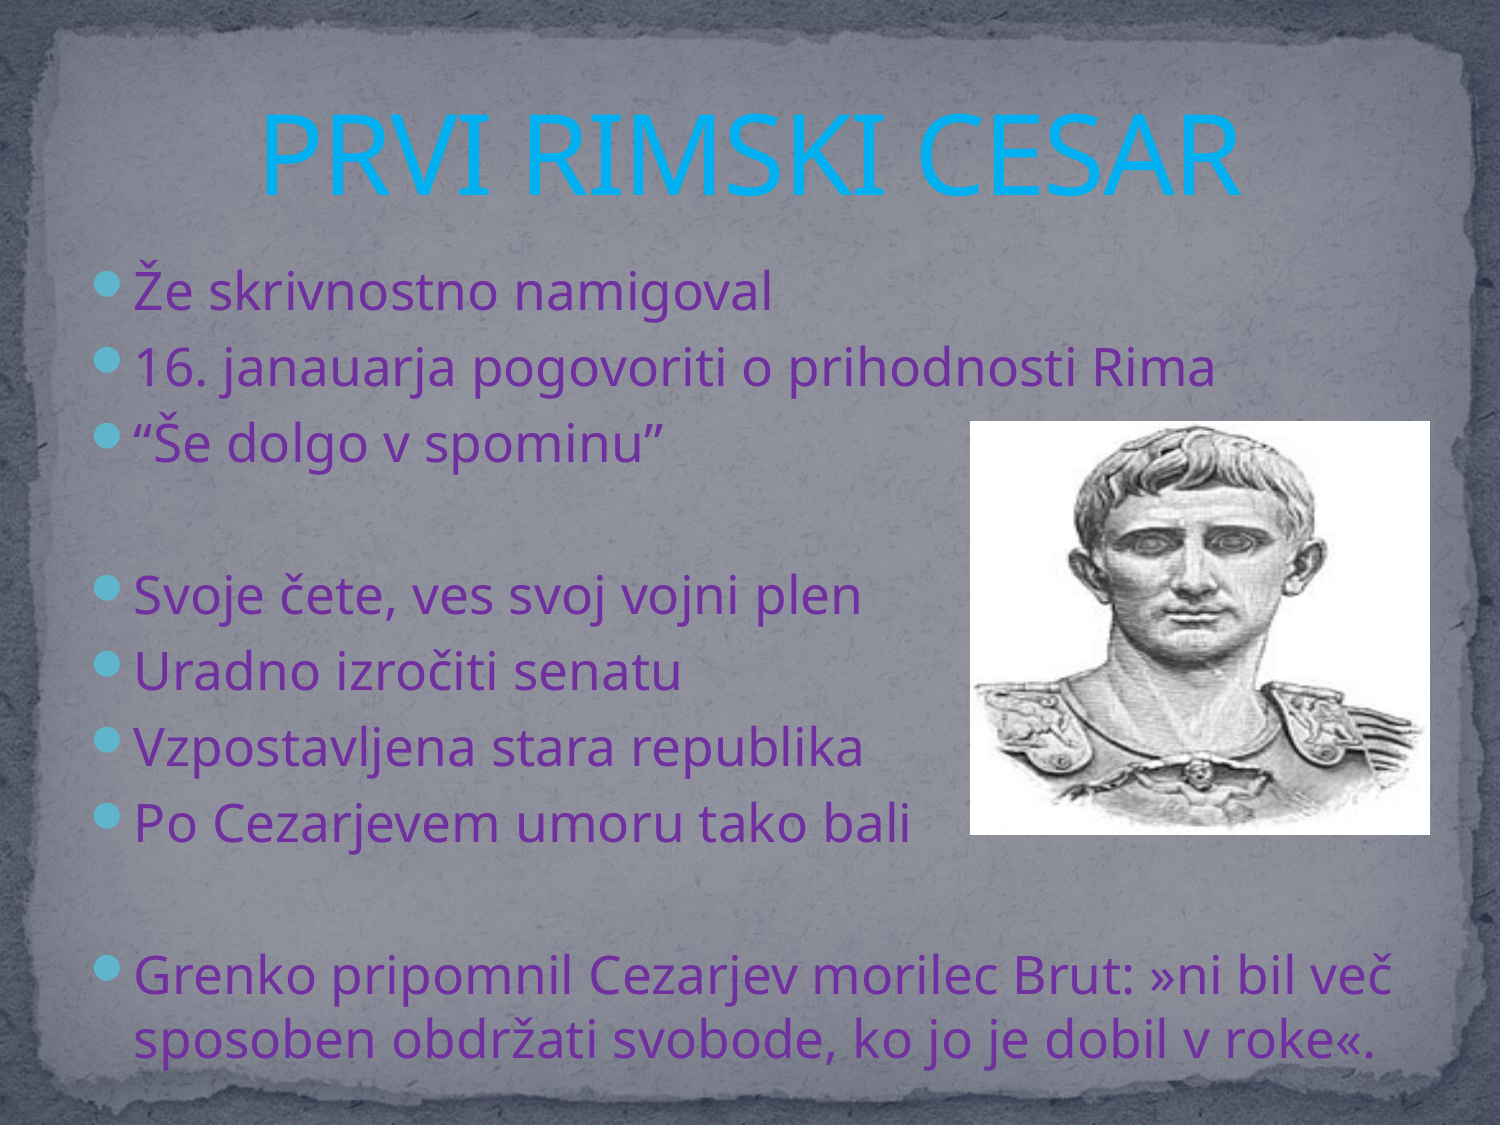

PRVI RIMSKI CESAR
# Že skrivnostno namigoval
16. janauarja pogovoriti o prihodnosti Rima
“Še dolgo v spominu”
Svoje čete, ves svoj vojni plen
Uradno izročiti senatu
Vzpostavljena stara republika
Po Cezarjevem umoru tako bali
Grenko pripomnil Cezarjev morilec Brut: »ni bil več sposoben obdržati svobode, ko jo je dobil v roke«.